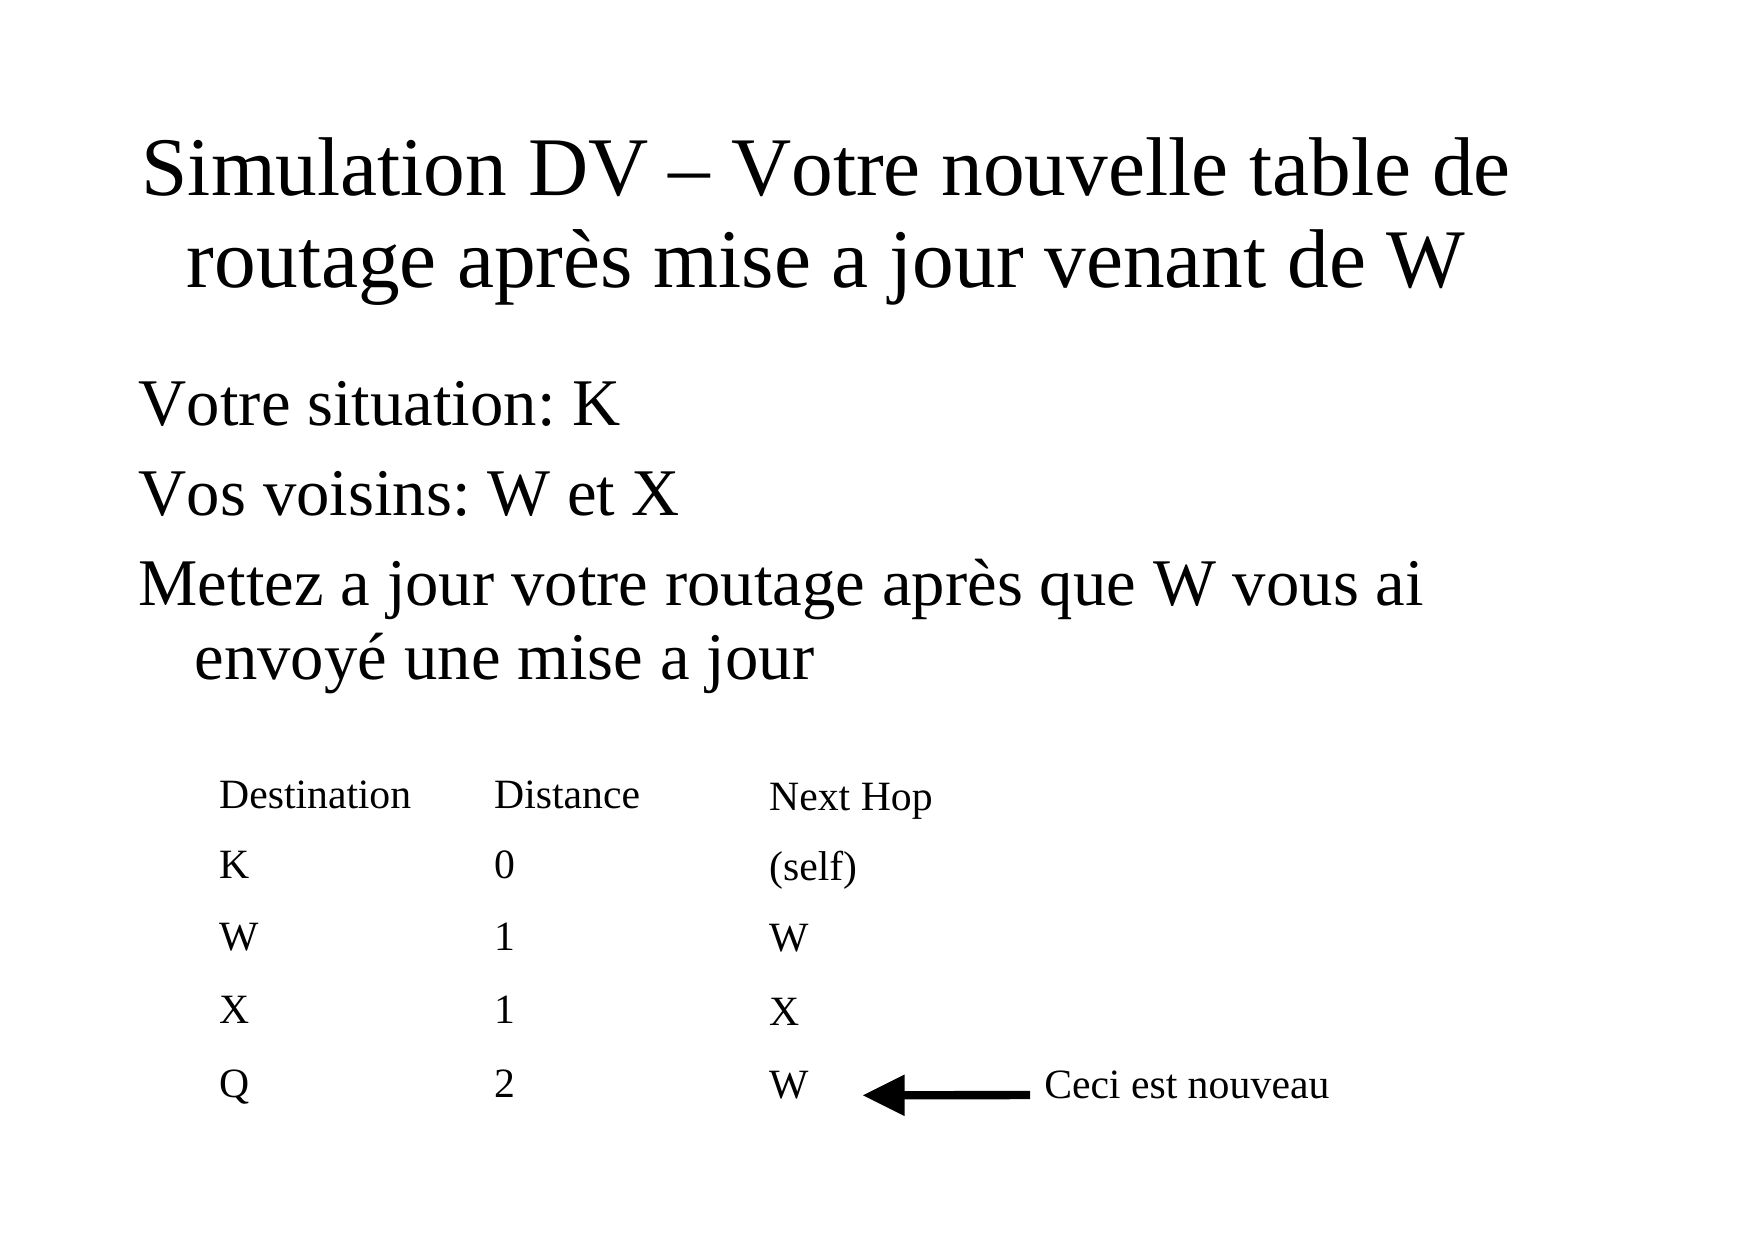

# Simulation DV – Votre nouvelle table de routage après mise a jour venant de W
Votre situation: K
Vos voisins: W et X
Mettez a jour votre routage après que W vous ai envoyé une mise a jour
Destination
Distance
Next Hop
K
0
(self)
W
1
W
X
1
X
Q
2
W
Ceci est nouveau